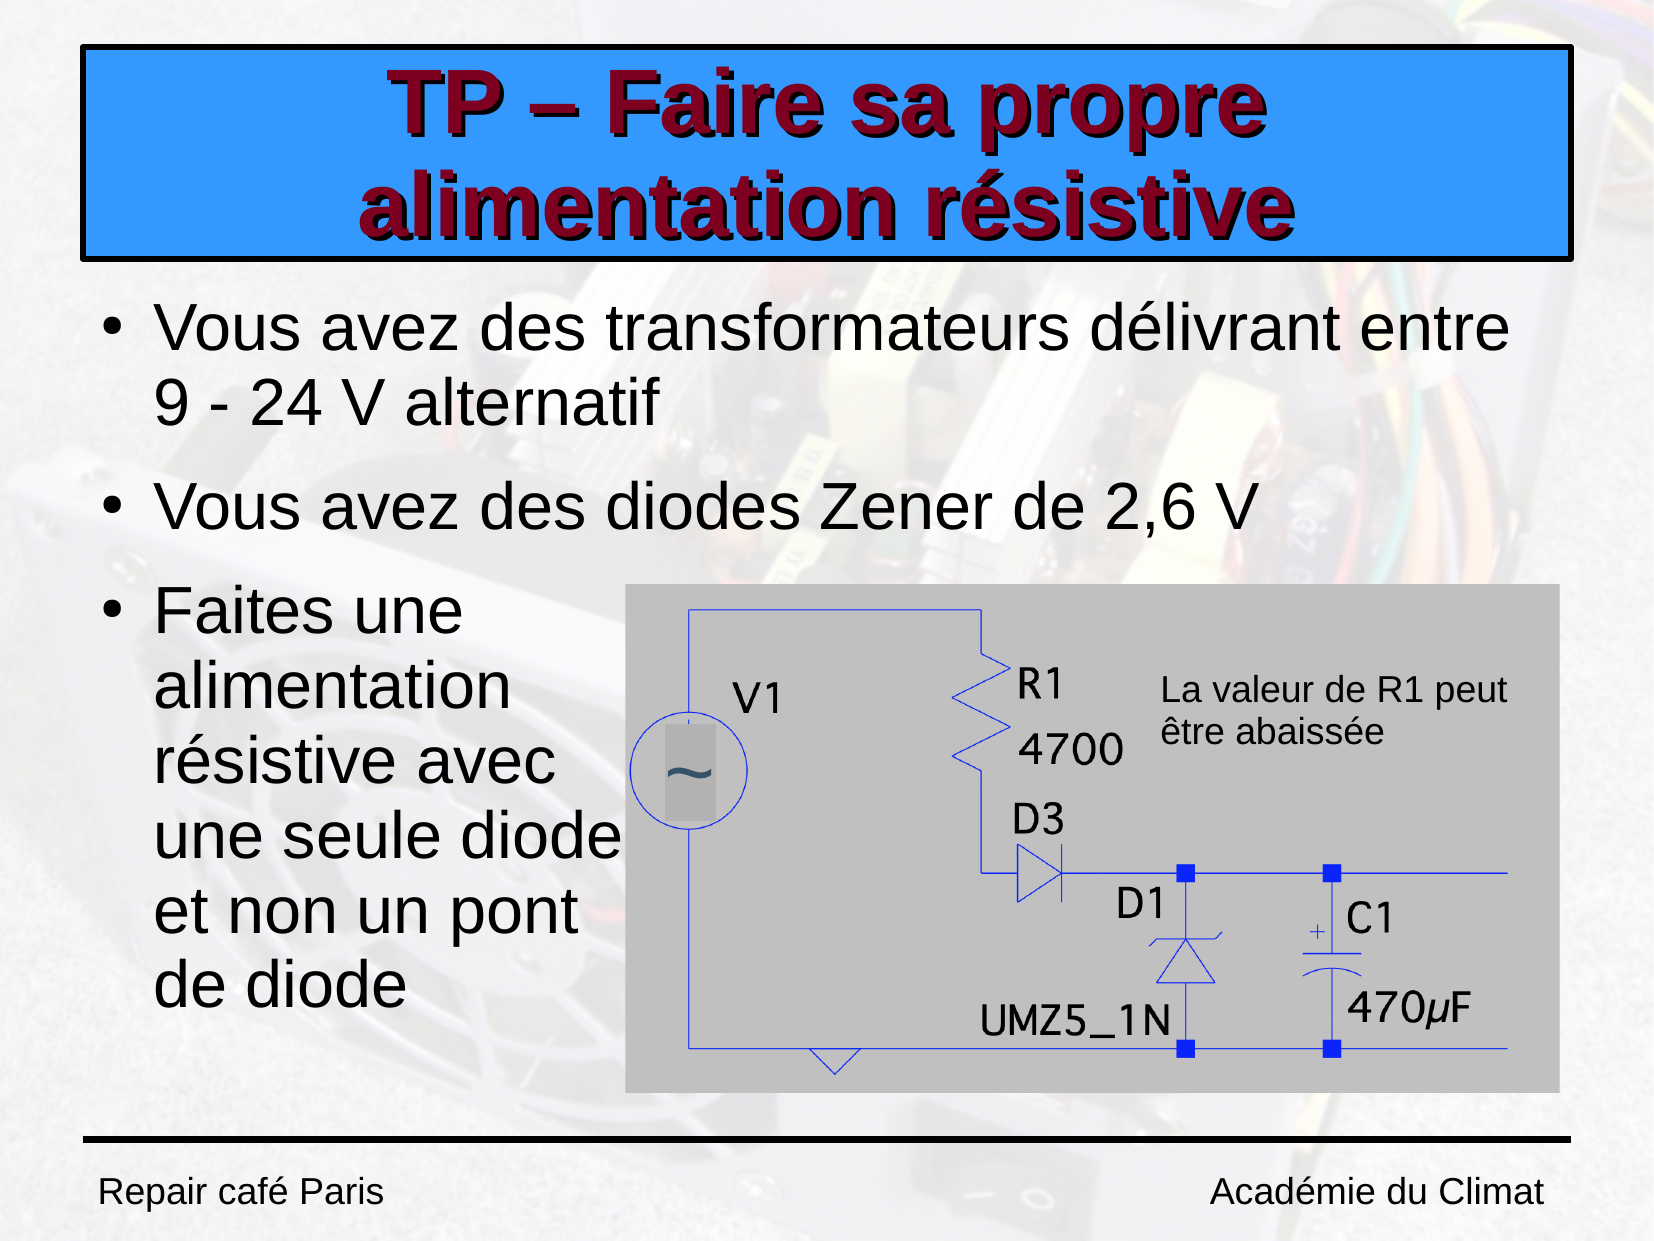

# TP – Faire sa propre alimentation résistive
Vous avez des transformateurs délivrant entre
9 - 24 V alternatif
Vous avez des diodes Zener de 2,6 V
Faites une
alimentation
résistive avec
une seule diode
et non un pont
de diode
La valeur de R1 peut être abaissée
~
Repair café Paris	Académie du Climat